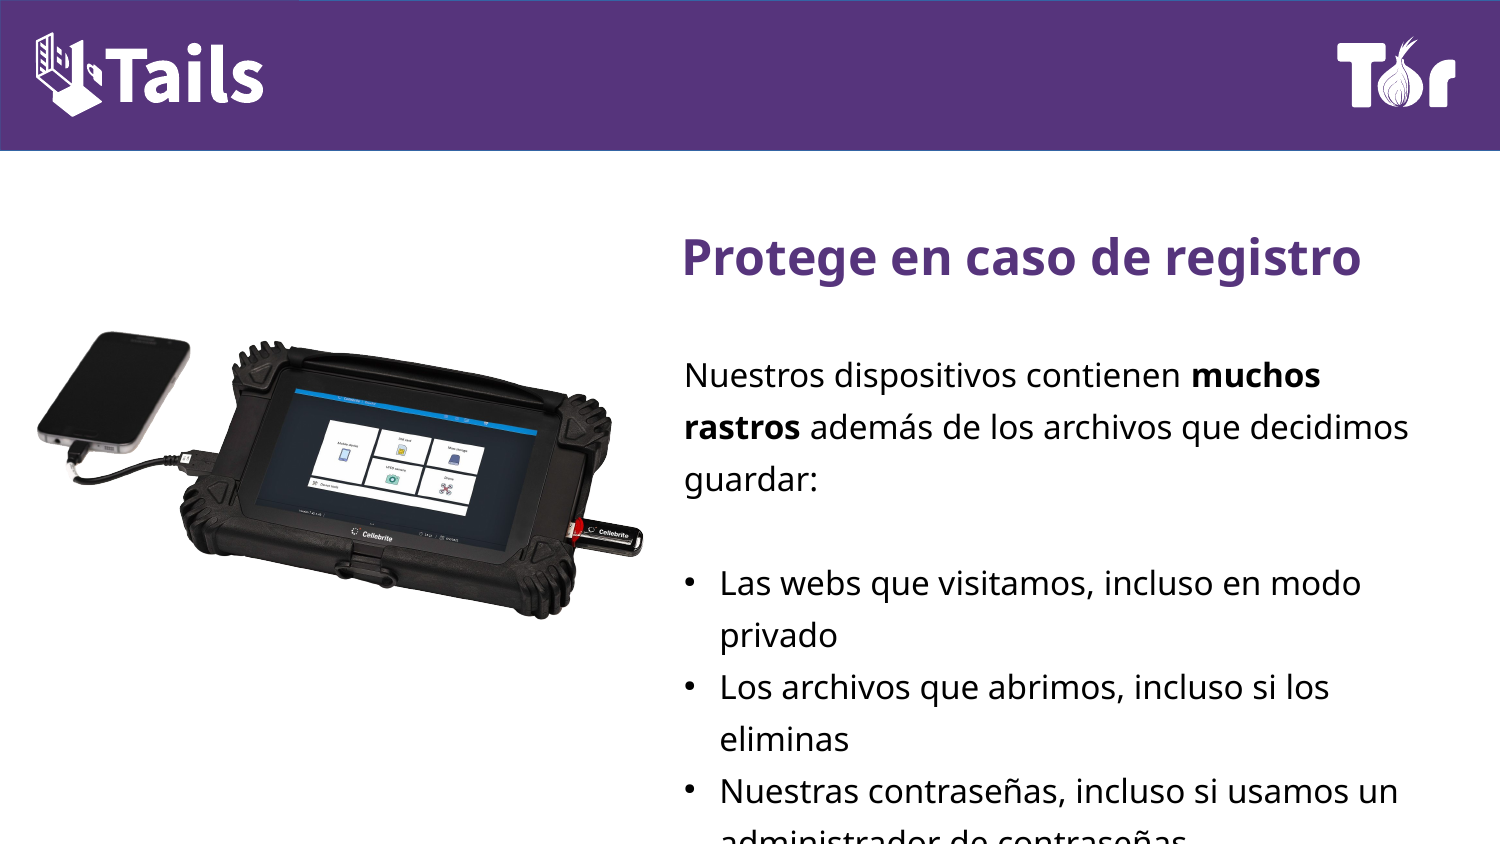

# Protege en caso de registro
Nuestros dispositivos contienen muchos rastros además de los archivos que decidimos guardar:
Las webs que visitamos, incluso en modo privado
Los archivos que abrimos, incluso si los eliminas
Nuestras contraseñas, incluso si usamos un administrador de contraseñas
El listado de todos los dispositivos y redes Wi-Fi
Y mucho más...